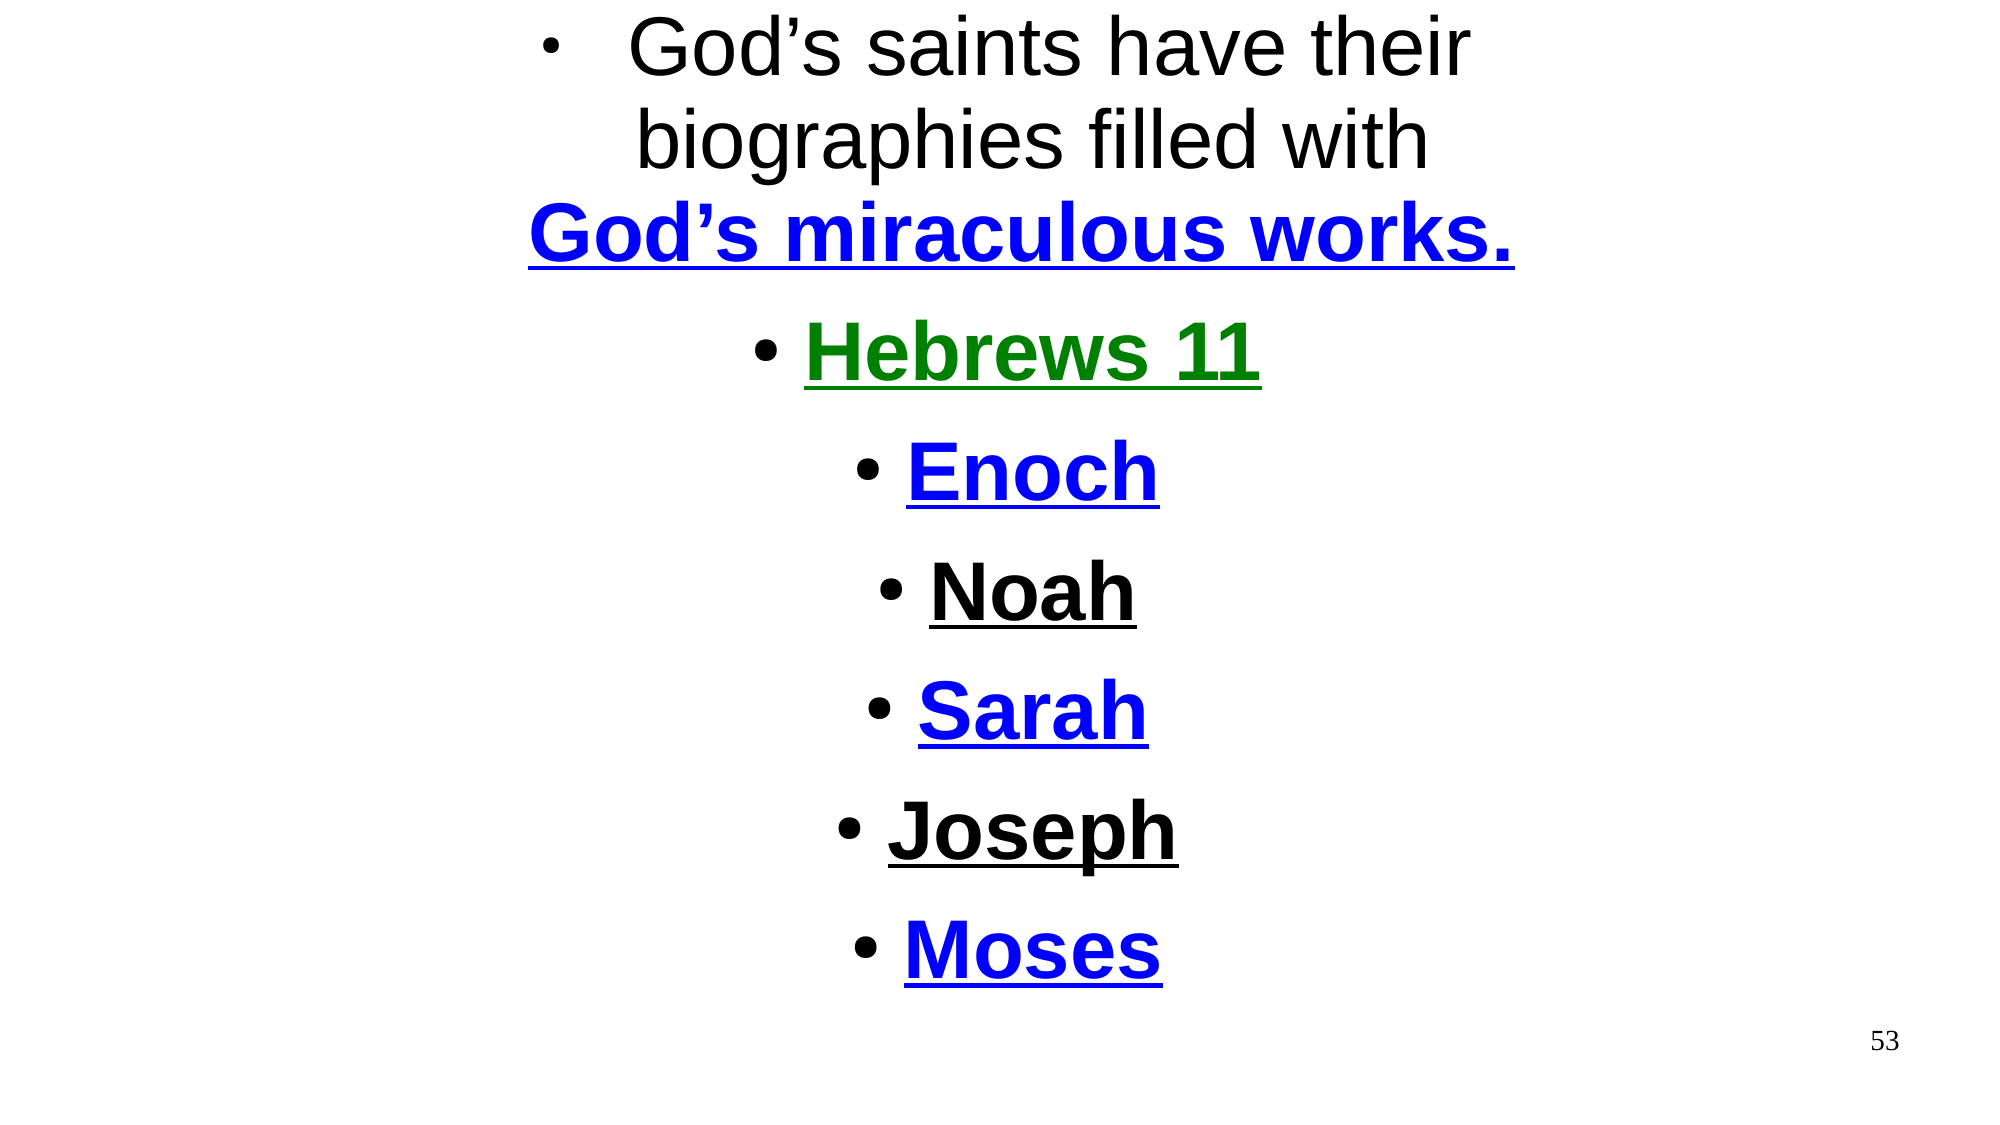

# God’s saints have their biographies filled with God’s miraculous works.
Hebrews 11
Enoch
Noah
Sarah
Joseph
Moses
53